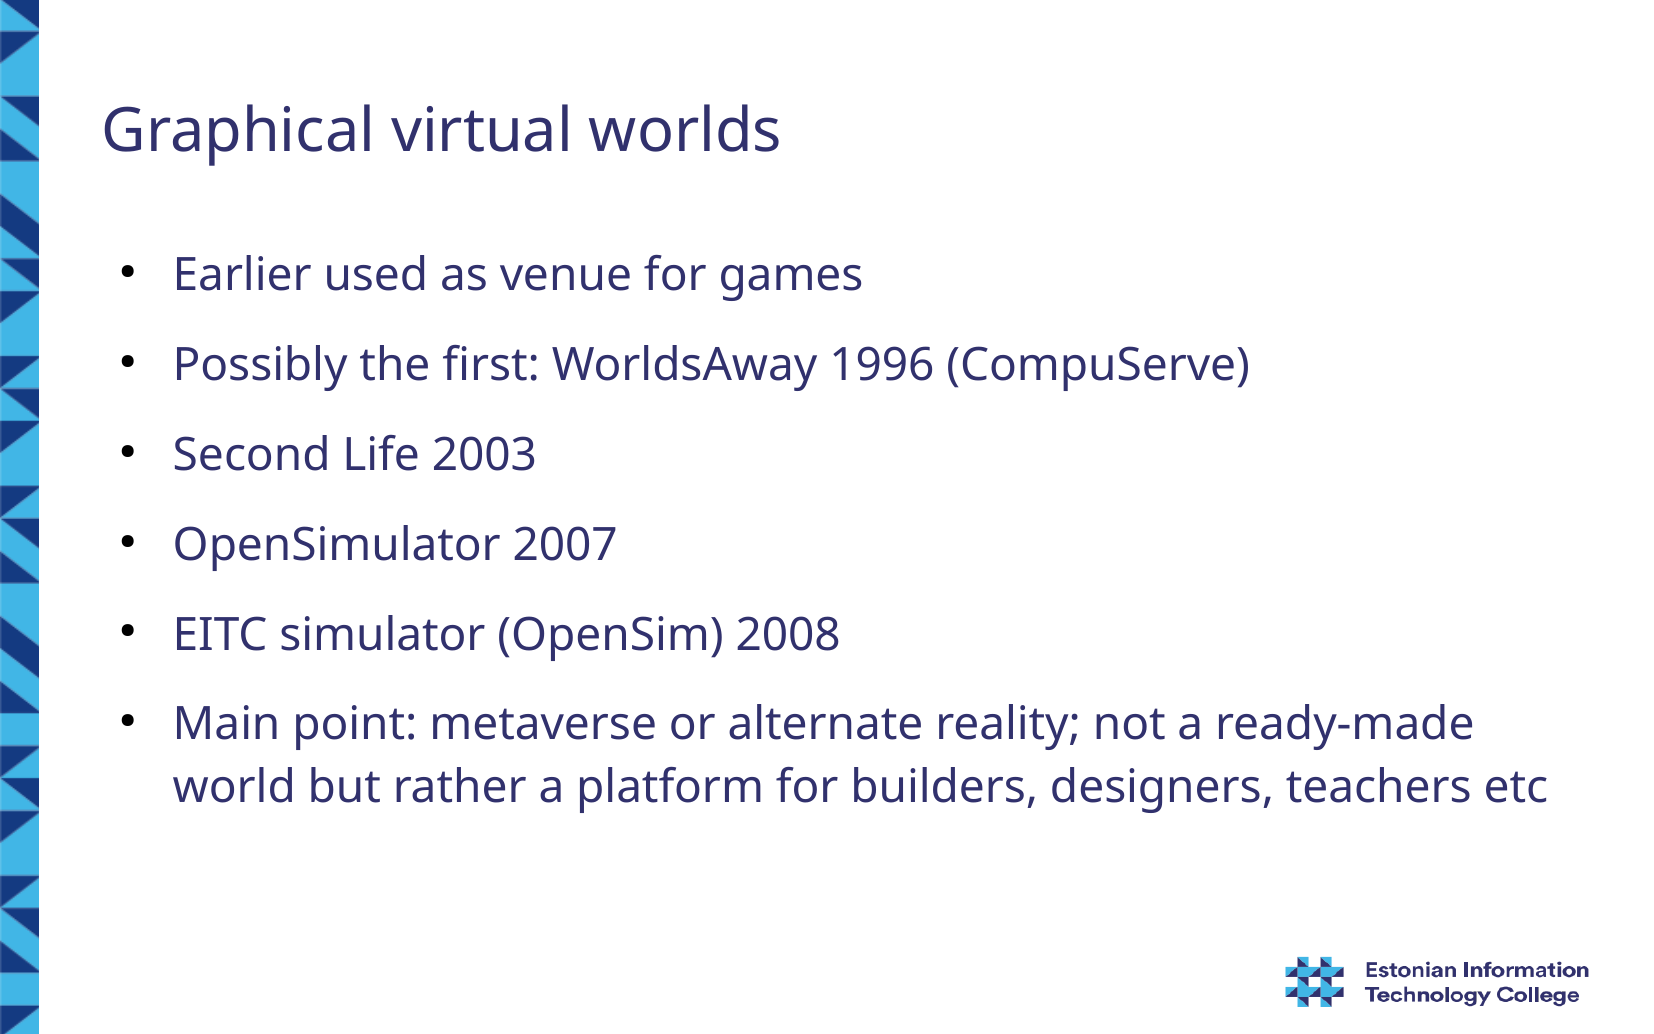

# Graphical virtual worlds
Earlier used as venue for games
Possibly the first: WorldsAway 1996 (CompuServe)
Second Life 2003
OpenSimulator 2007
EITC simulator (OpenSim) 2008
Main point: metaverse or alternate reality; not a ready-made world but rather a platform for builders, designers, teachers etc